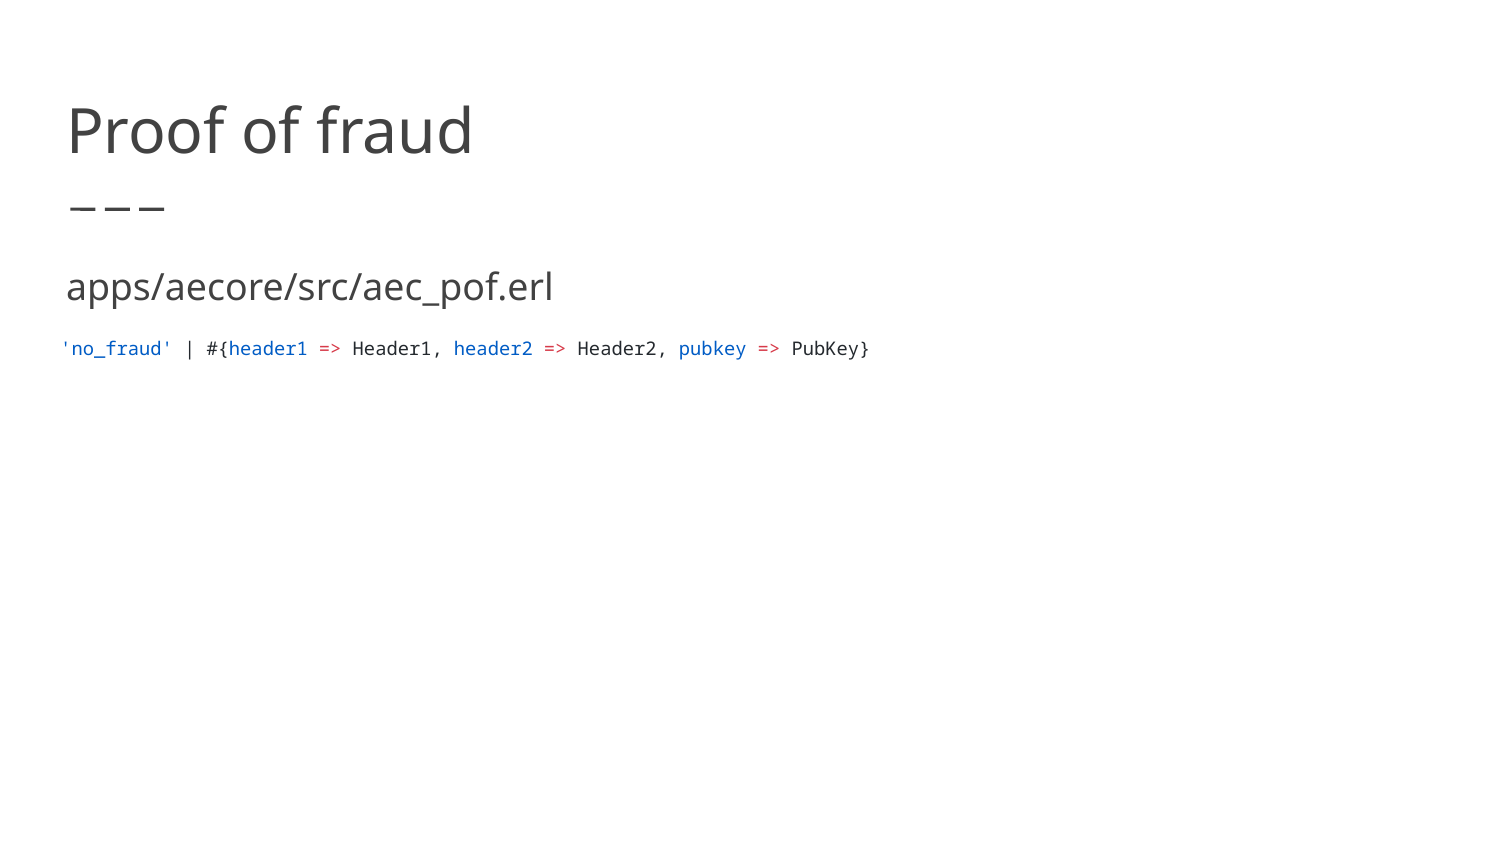

# Proof of fraud
apps/aecore/src/aec_pof.erl
'no_fraud' | #{header1 => Header1, header2 => Header2, pubkey => PubKey}